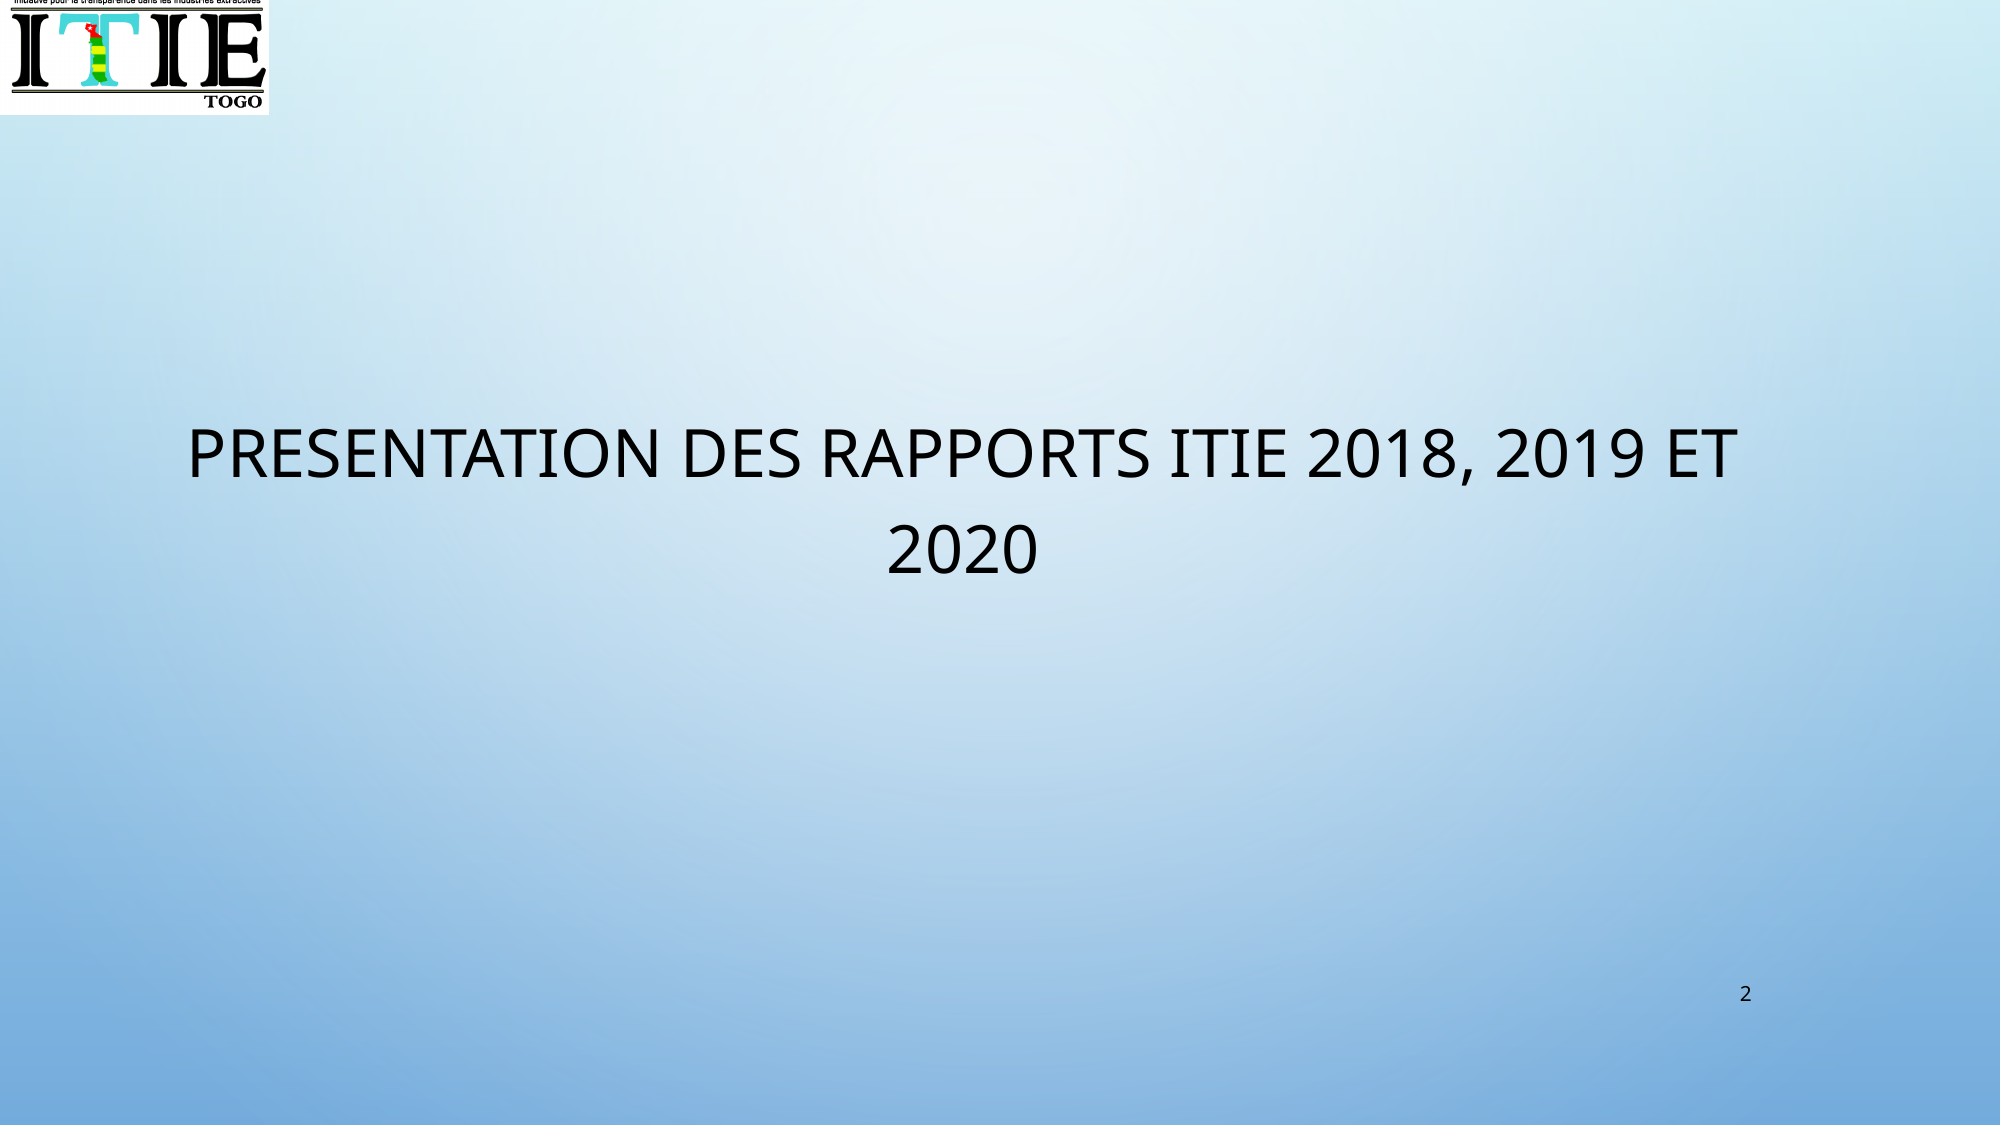

# PRESENTATION DES RAPPORTS ITIE 2018, 2019 ET 2020